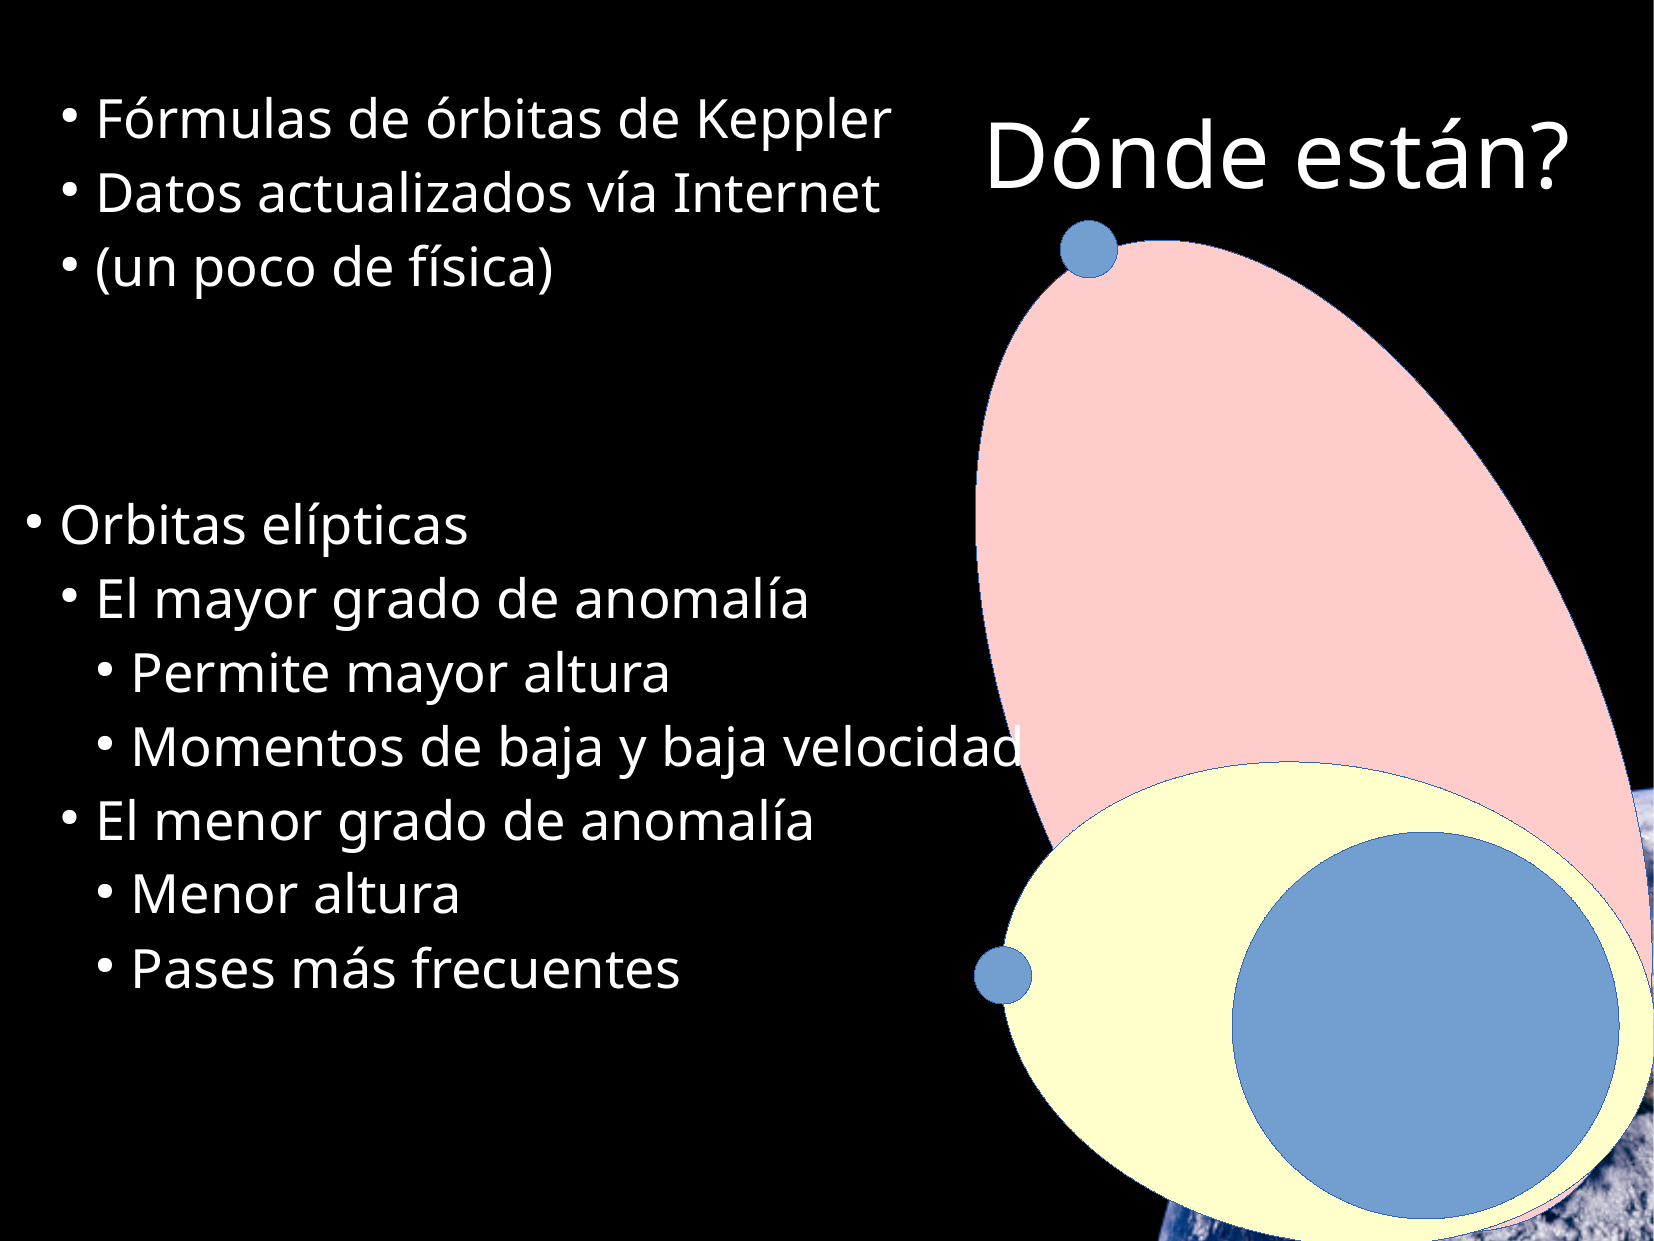

# Dónde están?
Fórmulas de órbitas de Keppler
Datos actualizados vía Internet
(un poco de física)
Orbitas elípticas
El mayor grado de anomalía
Permite mayor altura
Momentos de baja y baja velocidad
El menor grado de anomalía
Menor altura
Pases más frecuentes